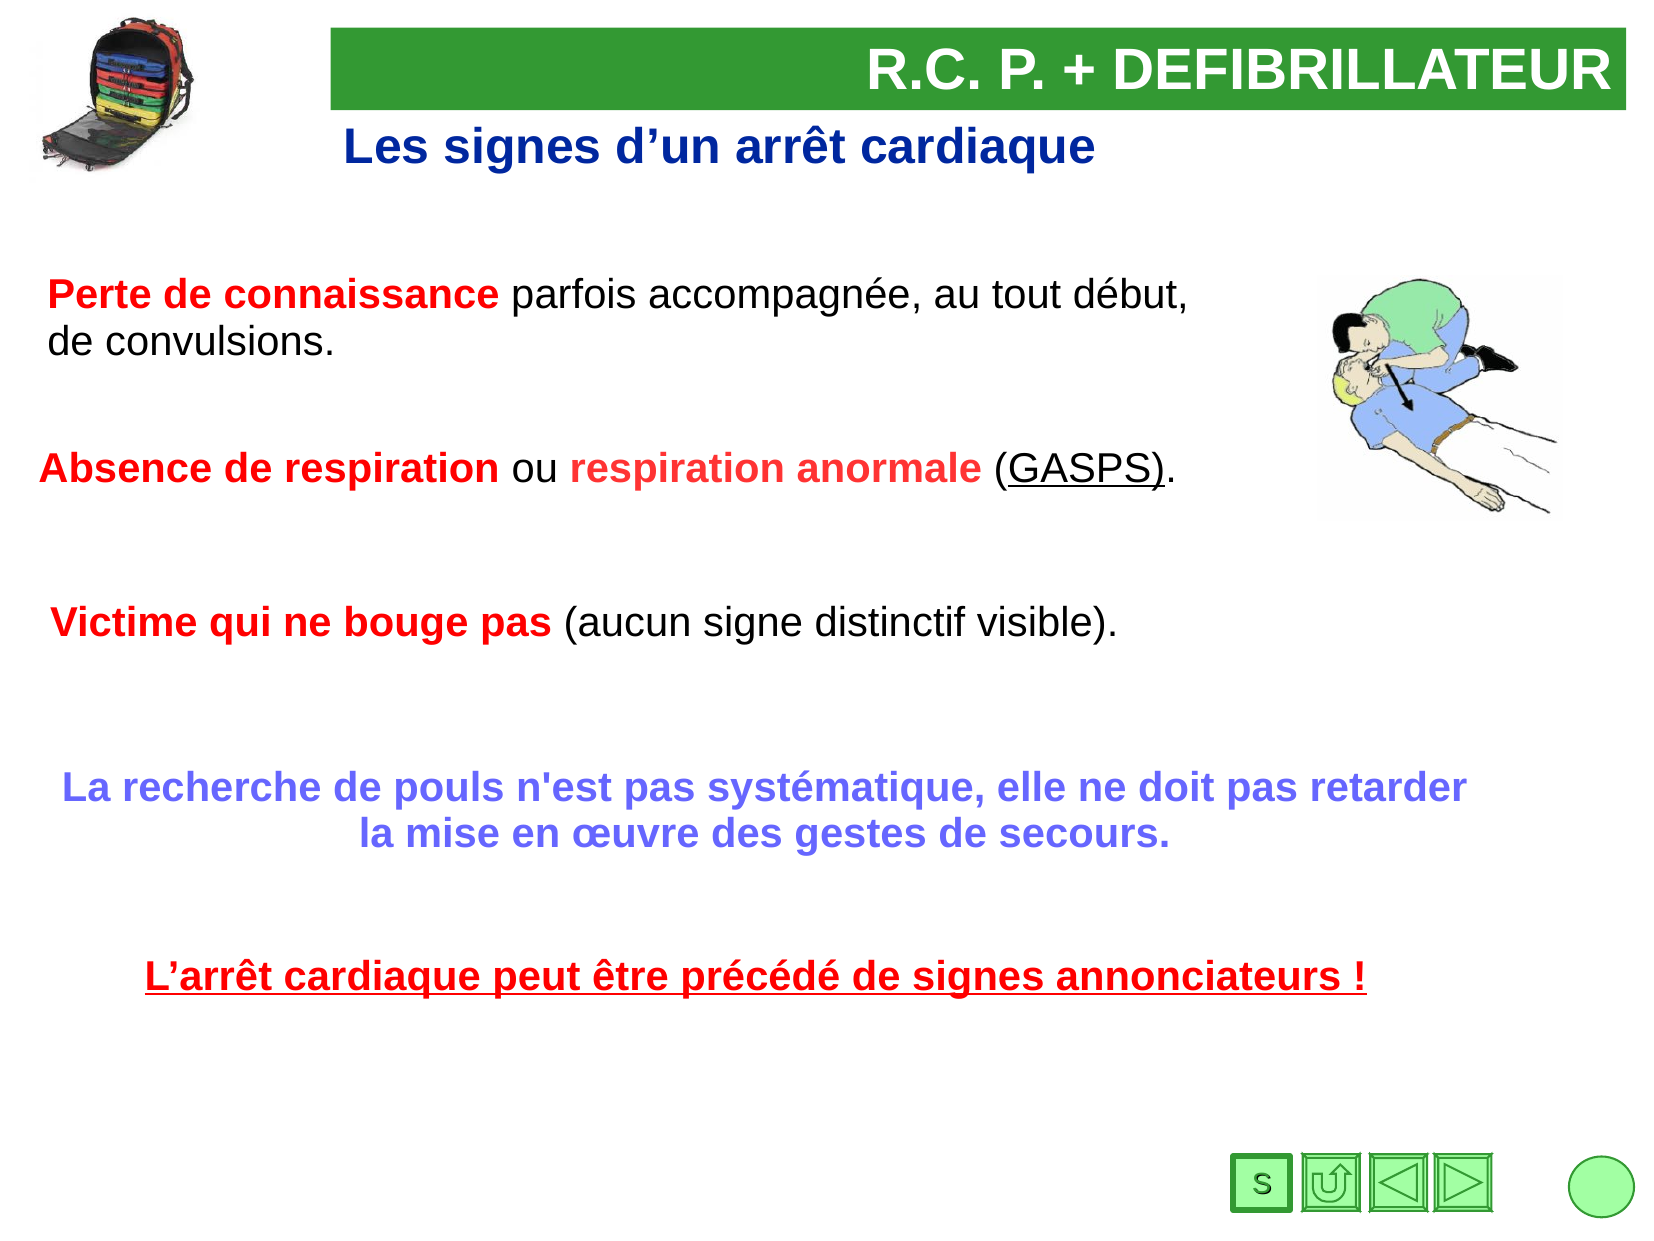

R.C. P. + DEFIBRILLATEUR
# Les signes d’un arrêt cardiaque
Perte de connaissance parfois accompagnée, au tout début, de convulsions.
Absence de respiration ou respiration anormale (GASPS).
Victime qui ne bouge pas (aucun signe distinctif visible).
La recherche de pouls n'est pas systématique, elle ne doit pas retarder la mise en œuvre des gestes de secours.
L’arrêt cardiaque peut être précédé de signes annonciateurs !